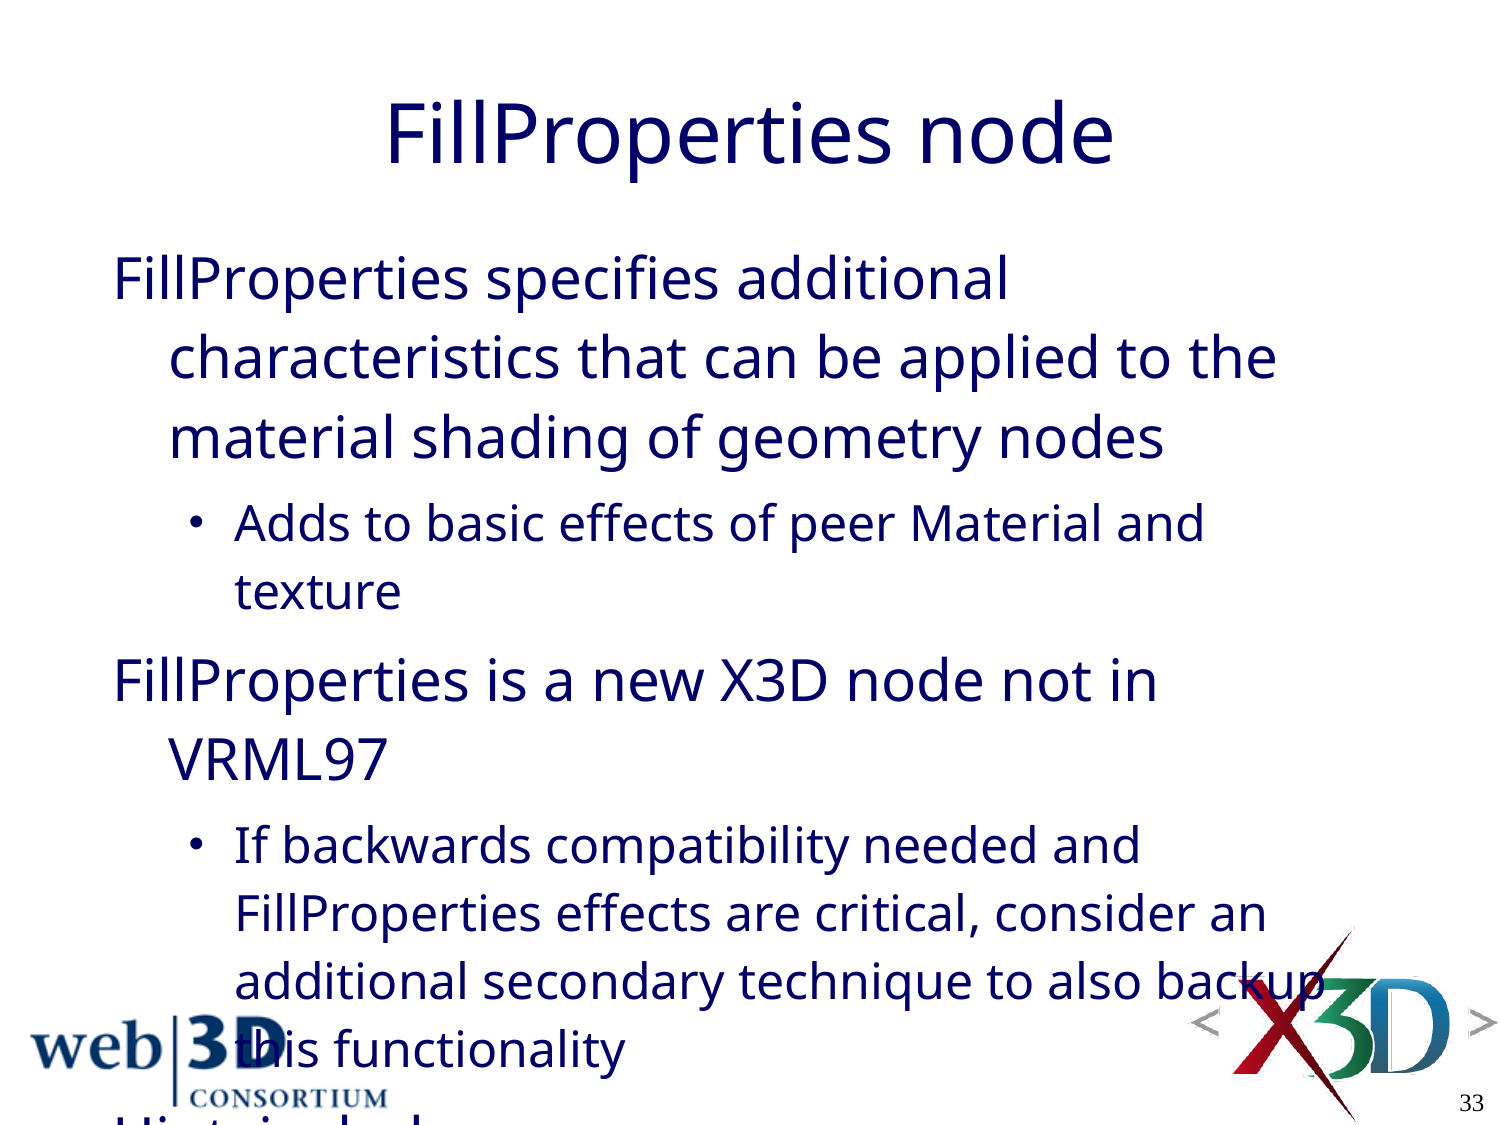

# FillProperties node
FillProperties specifies additional characteristics that can be applied to the material shading of geometry nodes
Adds to basic effects of peer Material and texture
FillProperties is a new X3D node not in VRML97
If backwards compatibility needed and FillProperties effects are critical, consider an additional secondary technique to also backup this functionality
Hint: include <component name='Shape' level='3'/>
Note: hatch effects are not affected by lighting